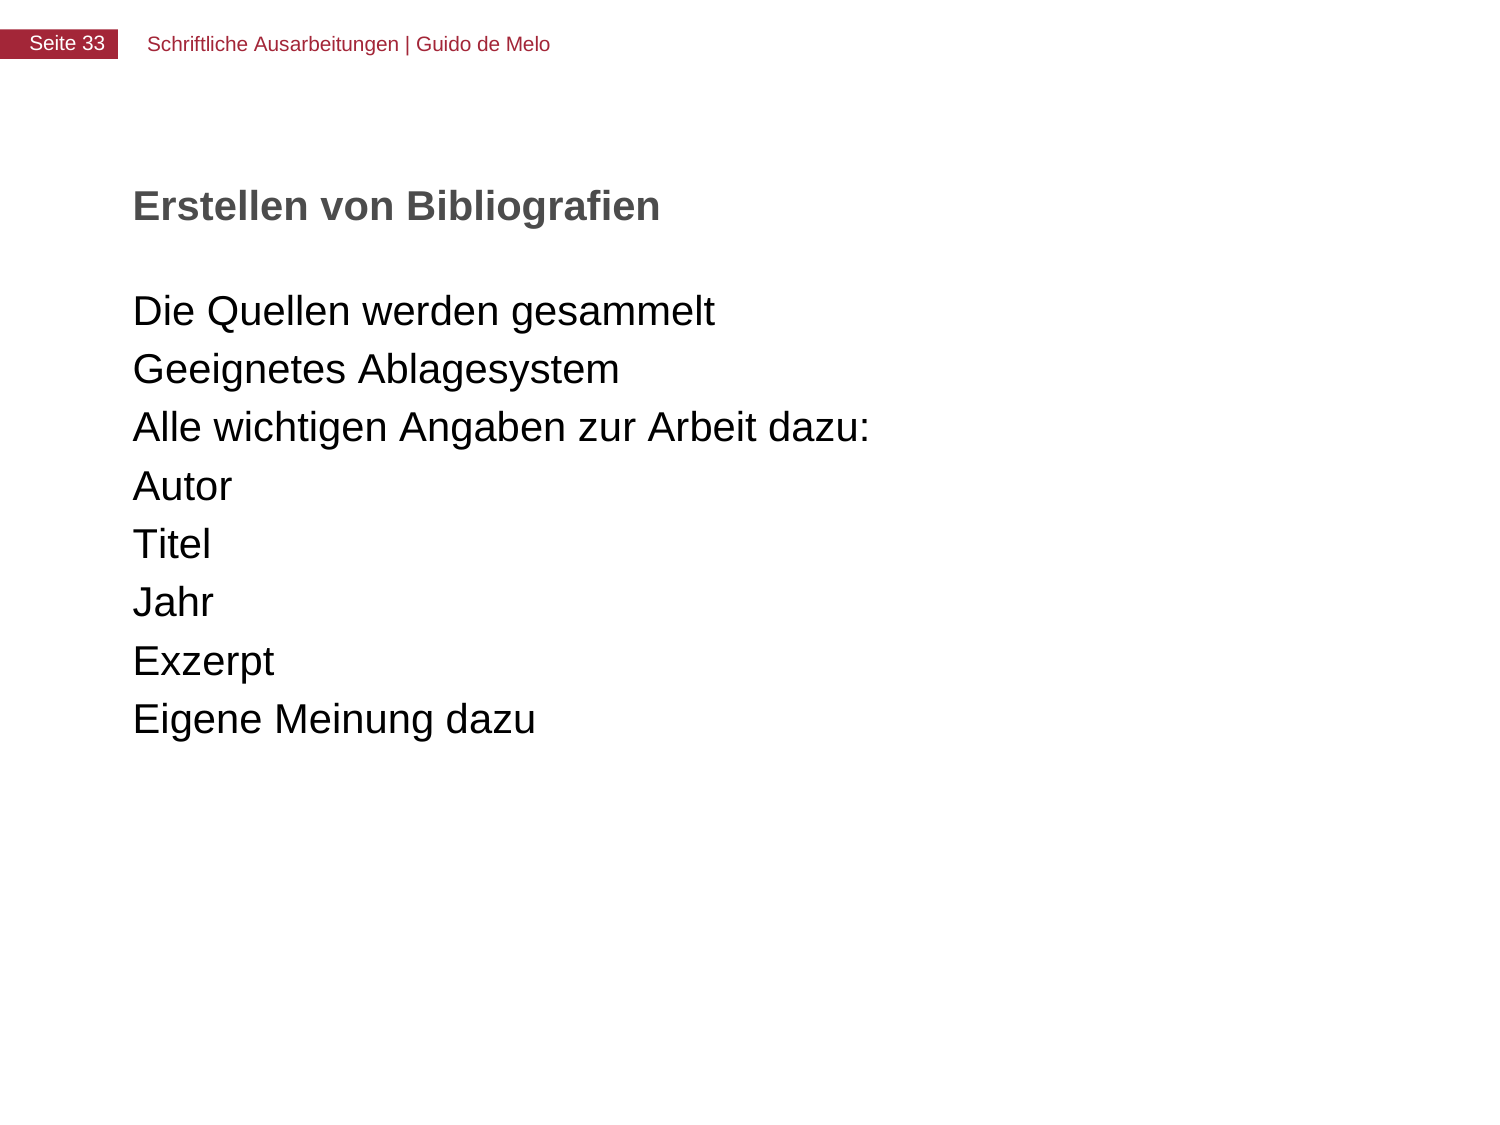

# Erstellen von Bibliografien
Die Quellen werden gesammelt
Geeignetes Ablagesystem
Alle wichtigen Angaben zur Arbeit dazu:
Autor
Titel
Jahr
Exzerpt
Eigene Meinung dazu